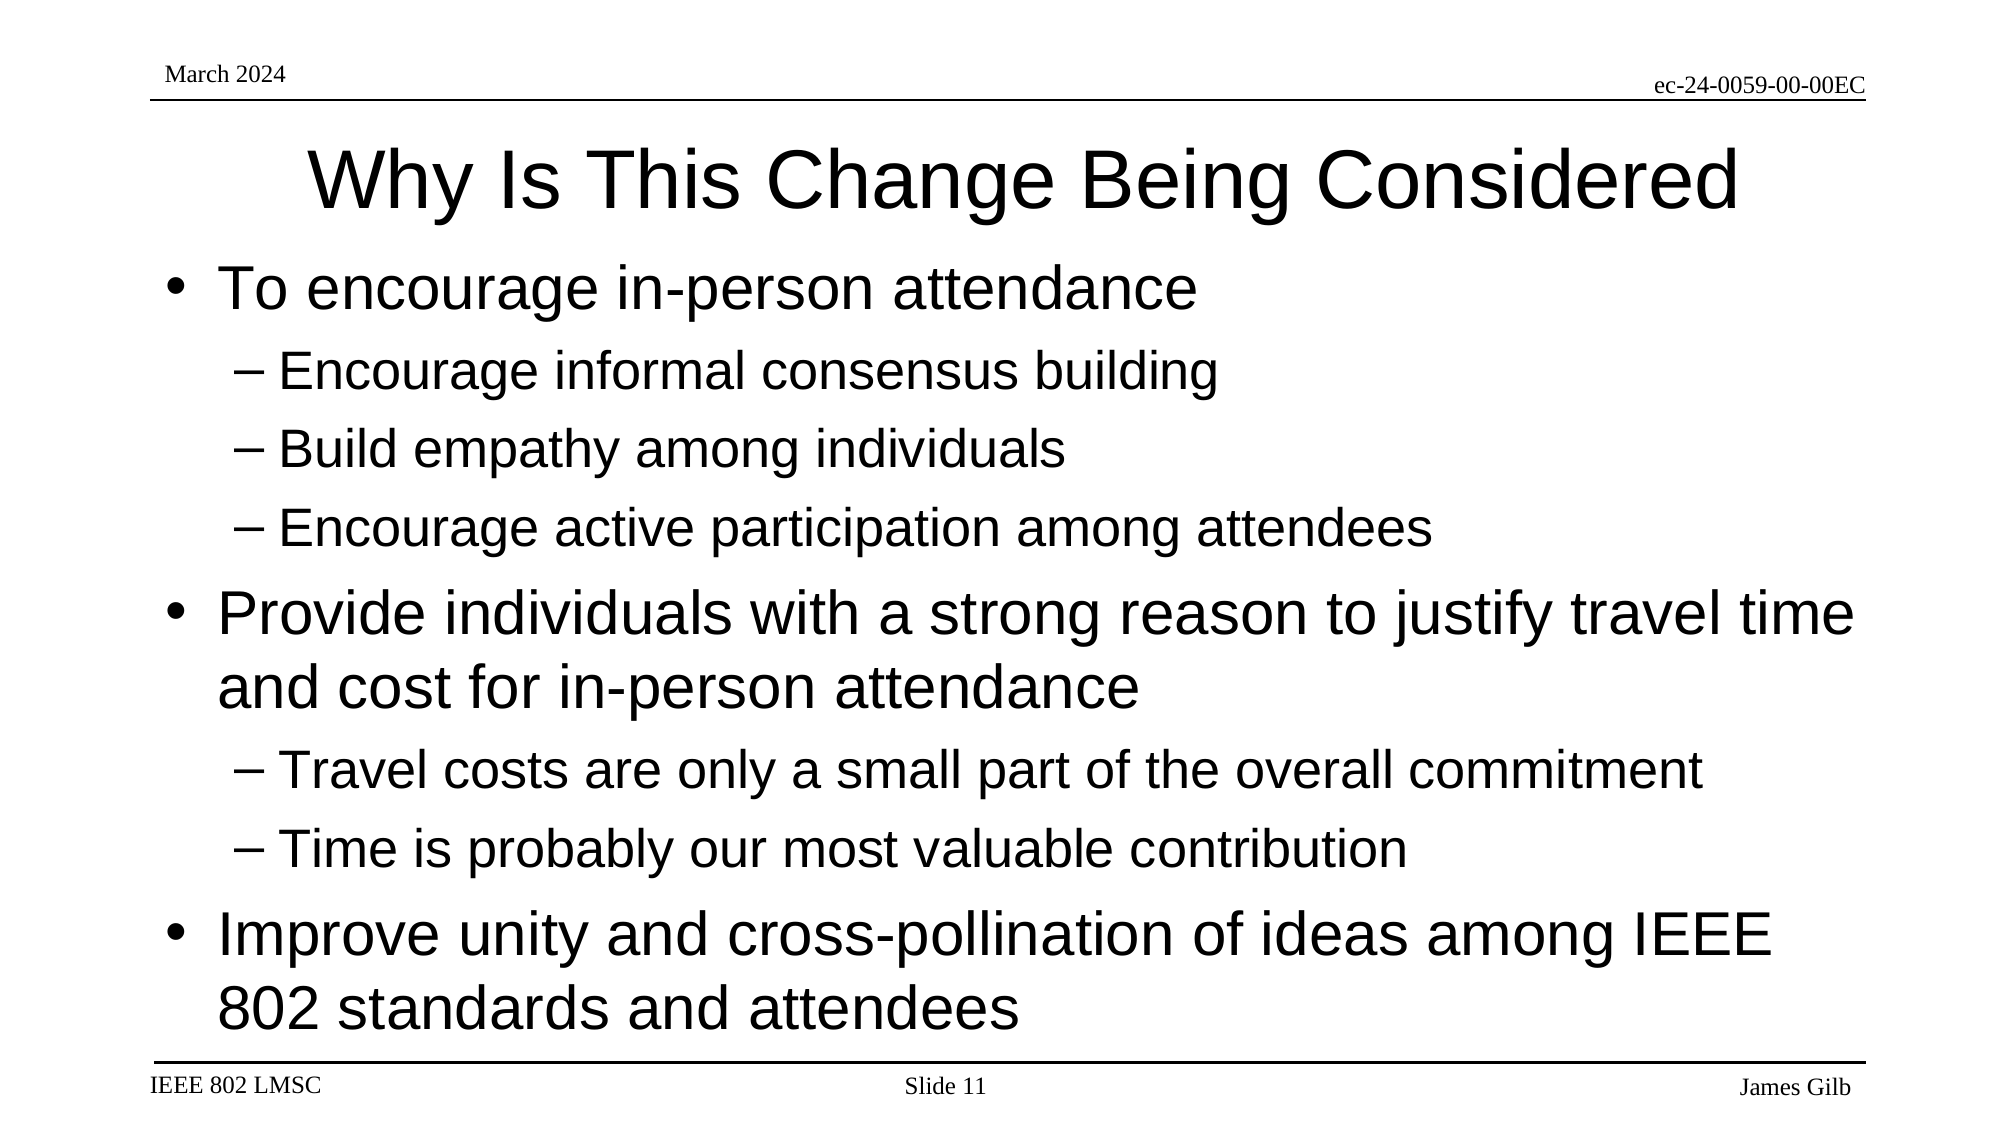

# Why Is This Change Being Considered
To encourage in-person attendance
Encourage informal consensus building
Build empathy among individuals
Encourage active participation among attendees
Provide individuals with a strong reason to justify travel time and cost for in-person attendance
Travel costs are only a small part of the overall commitment
Time is probably our most valuable contribution
Improve unity and cross-pollination of ideas among IEEE 802 standards and attendees
11